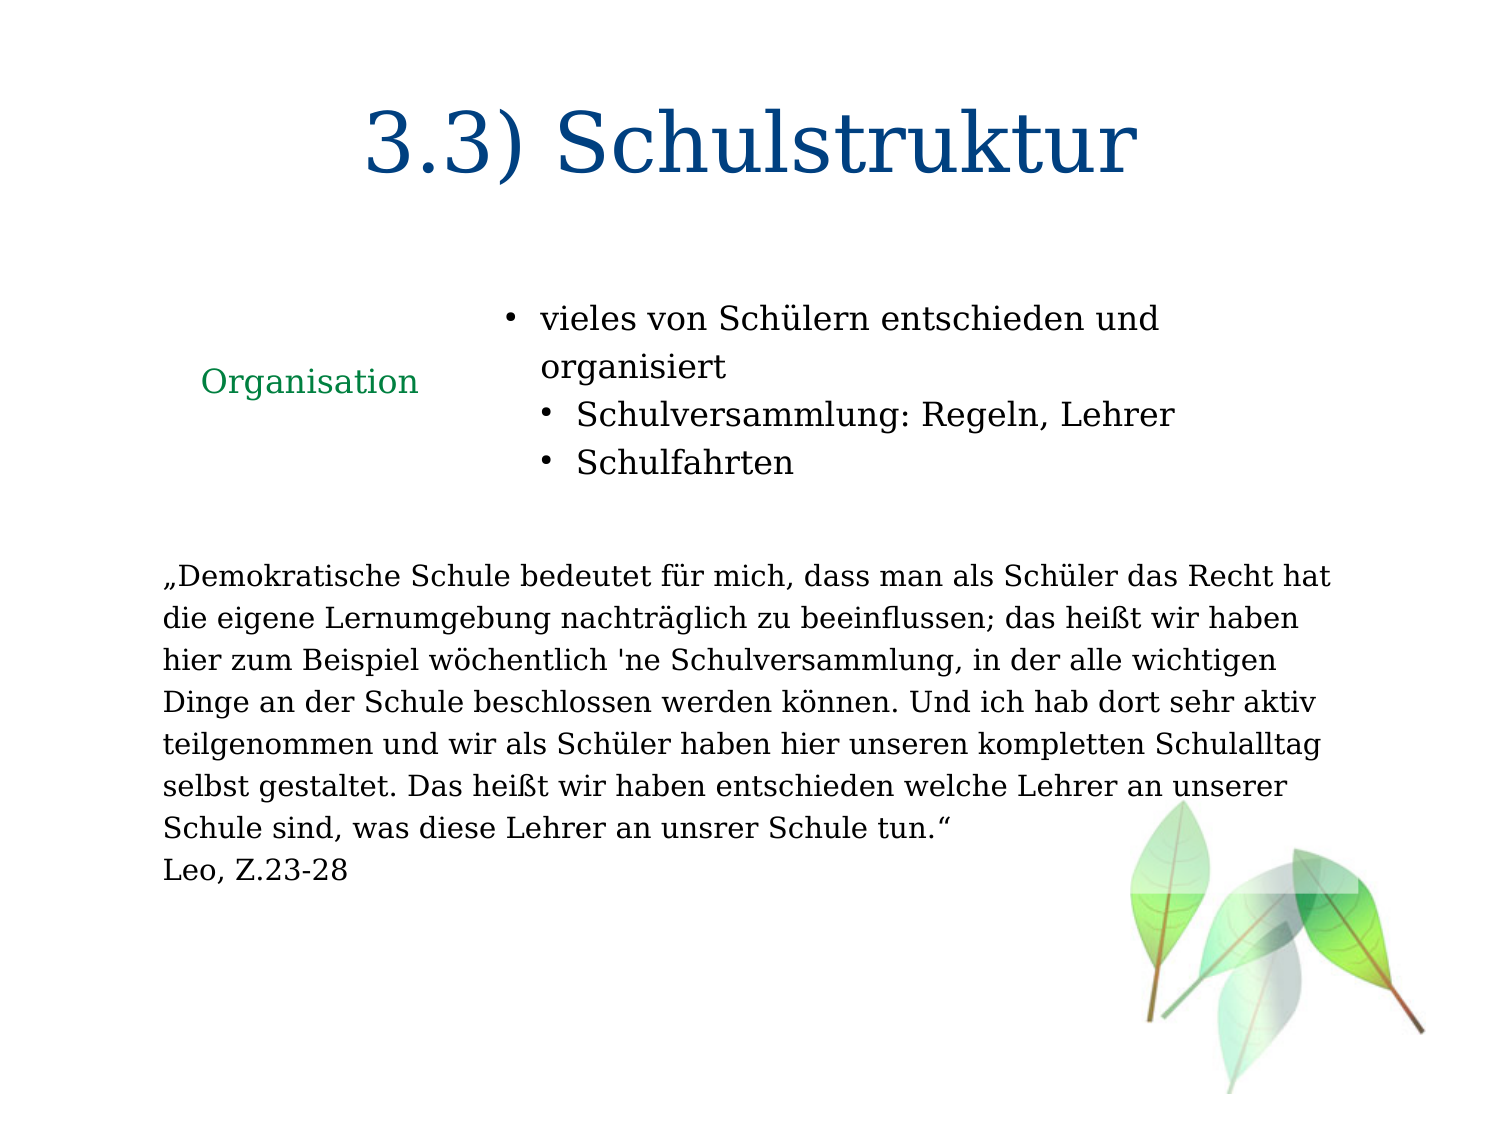

# 3.3) Schulstruktur
vieles von Schülern entschieden und organisiert
Schulversammlung: Regeln, Lehrer
Schulfahrten
Organisation
„Demokratische Schule bedeutet für mich, dass man als Schüler das Recht hat die eigene Lernumgebung nachträglich zu beeinflussen; das heißt wir haben hier zum Beispiel wöchentlich 'ne Schulversammlung, in der alle wichtigen Dinge an der Schule beschlossen werden können. Und ich hab dort sehr aktiv teilgenommen und wir als Schüler haben hier unseren kompletten Schulalltag selbst gestaltet. Das heißt wir haben entschieden welche Lehrer an unserer Schule sind, was diese Lehrer an unsrer Schule tun.“
Leo, Z.23-28